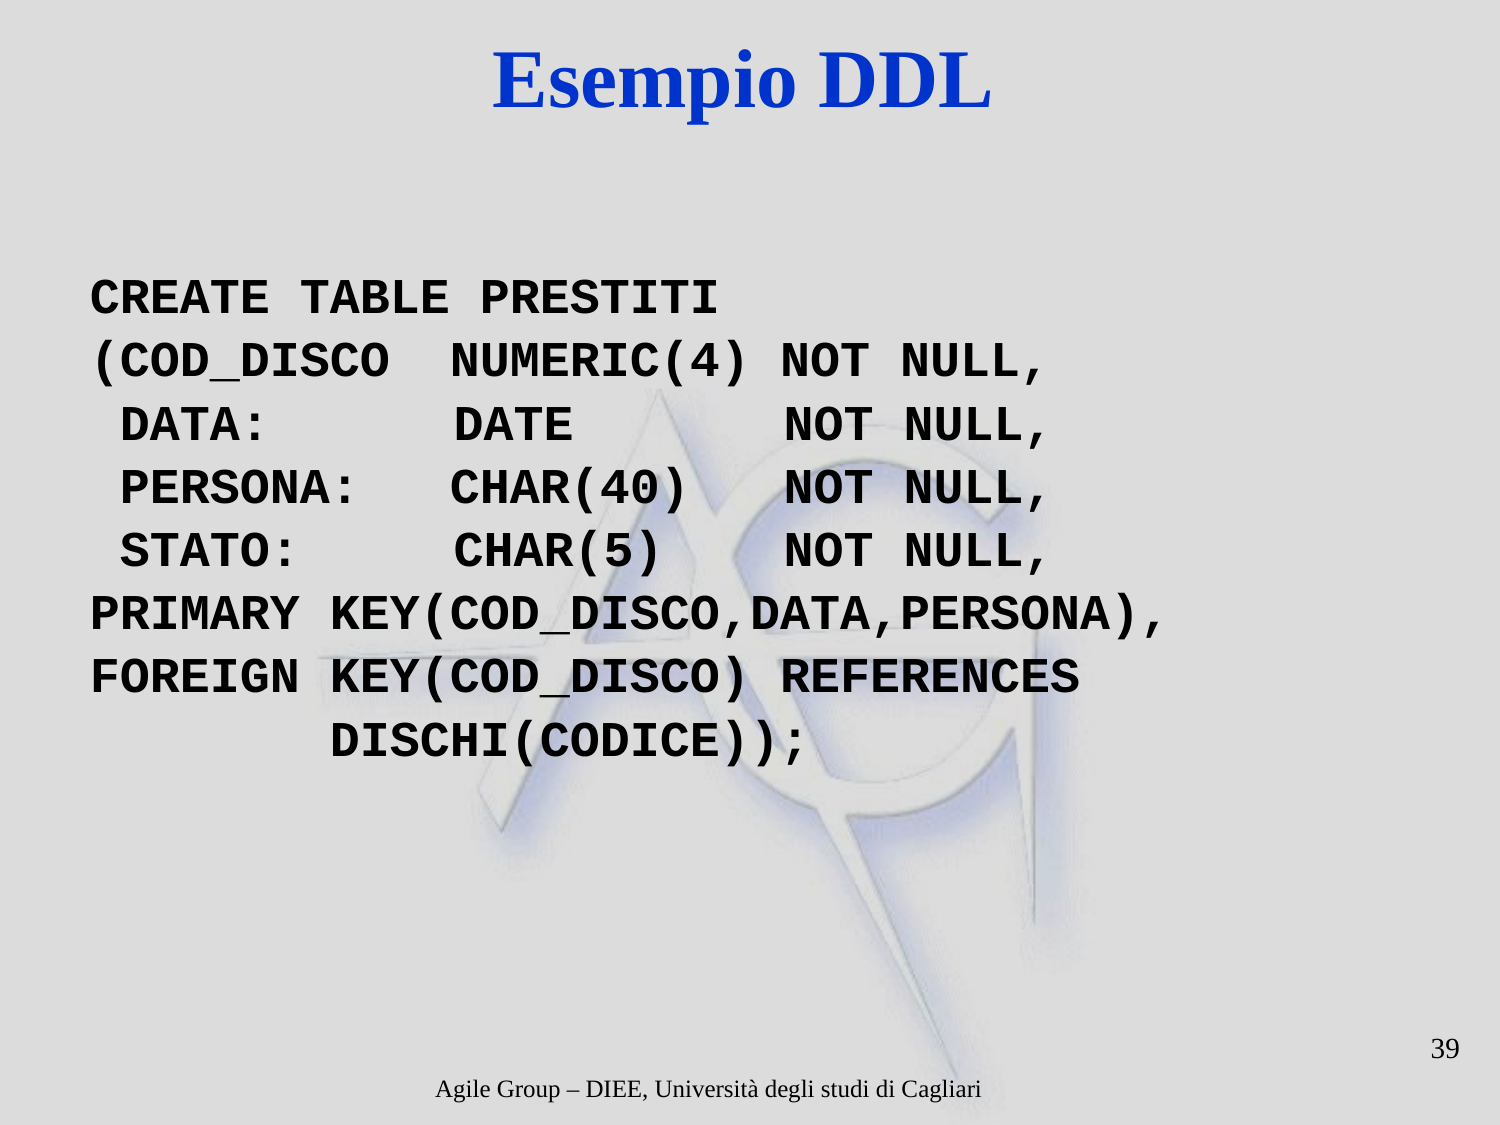

# Esempio DDL
CREATE TABLE PRESTITI
(COD_DISCO NUMERIC(4) NOT NULL,
 DATA: 	 DATE 	 NOT NULL,
 PERSONA: CHAR(40)	NOT NULL,
 STATO:	 CHAR(5)	NOT NULL,
PRIMARY KEY(COD_DISCO,DATA,PERSONA),
FOREIGN KEY(COD_DISCO) REFERENCES
 DISCHI(CODICE));
39